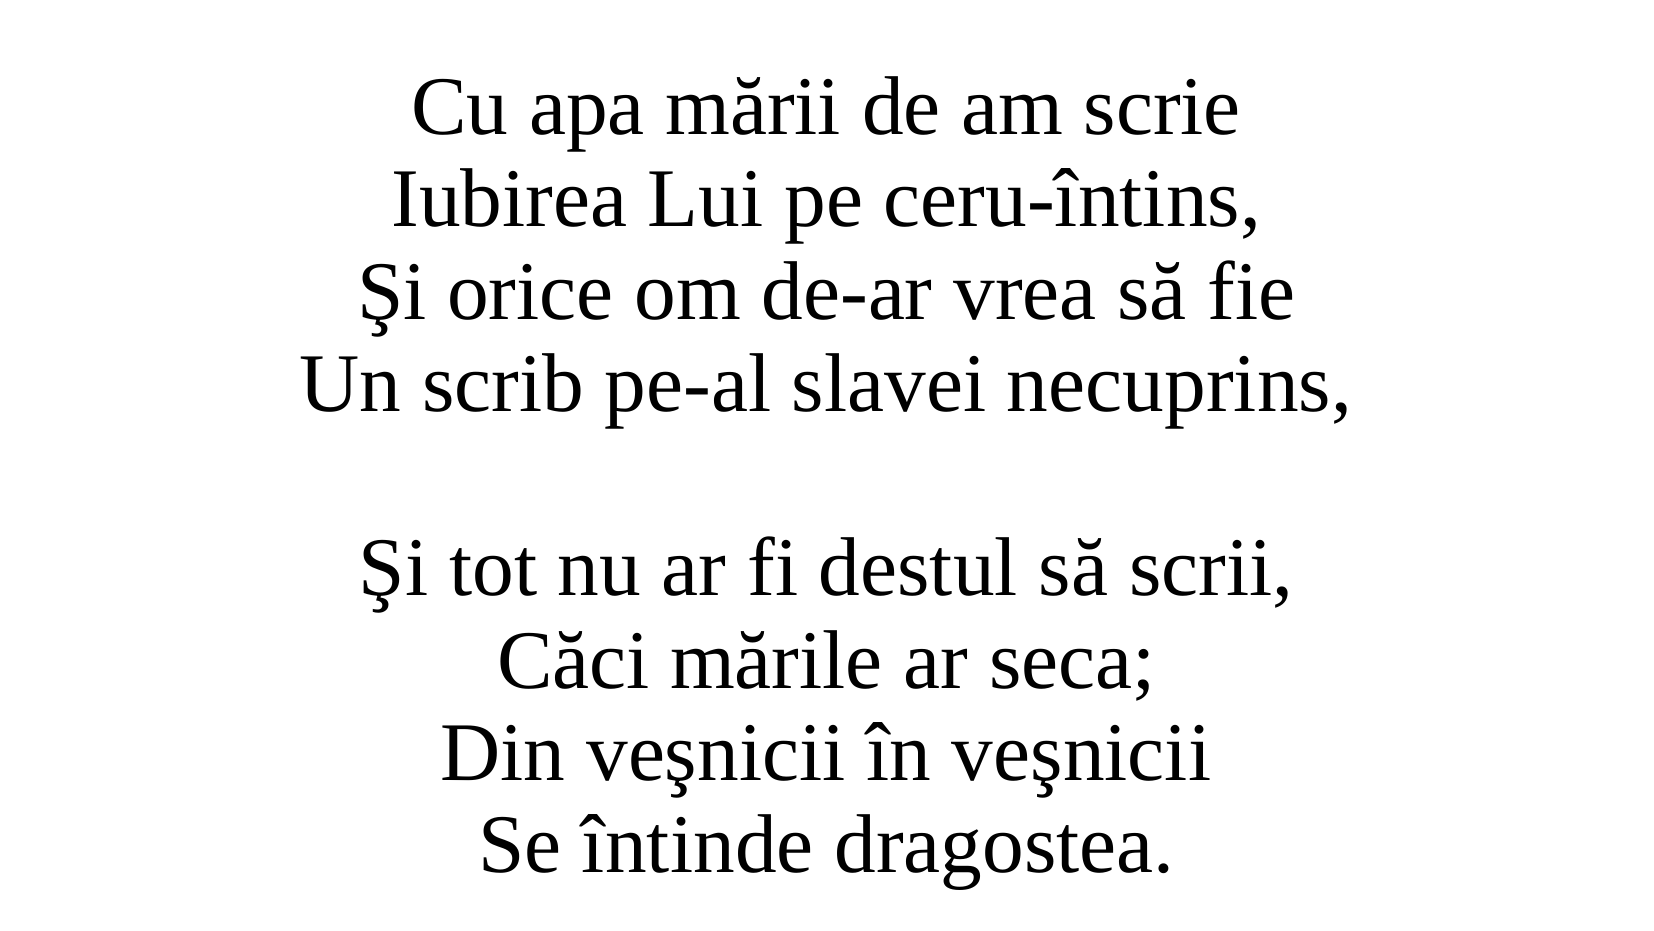

# Cu apa mării de am scrie
Iubirea Lui pe ceru-întins,
Şi orice om de-ar vrea să fie
Un scrib pe-al slavei necuprins,
Şi tot nu ar fi destul să scrii,
Căci mările ar seca;
Din veşnicii în veşnicii
Se întinde dragostea.